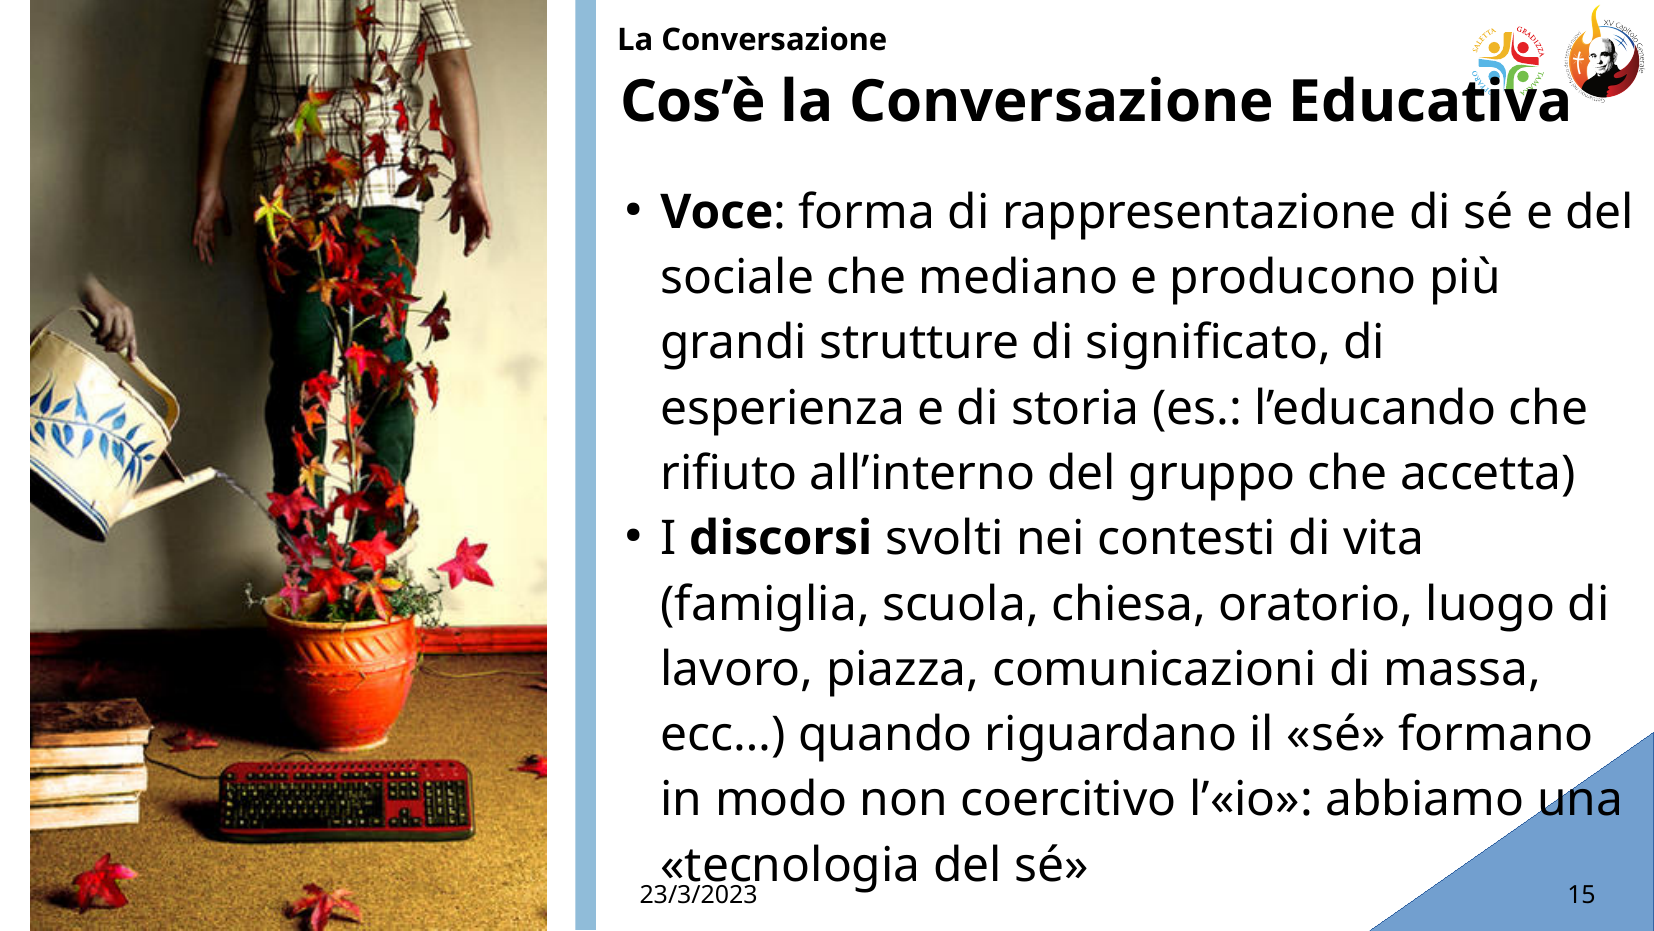

La Conversazione
Cos’è la Conversazione Educativa
# Voce: forma di rappresentazione di sé e del sociale che mediano e producono più grandi strutture di significato, di esperienza e di storia (es.: l’educando che rifiuto all’interno del gruppo che accetta)
I discorsi svolti nei contesti di vita (famiglia, scuola, chiesa, oratorio, luogo di lavoro, piazza, comunicazioni di massa, ecc…) quando riguardano il «sé» formano in modo non coercitivo l’«io»: abbiamo una «tecnologia del sé»